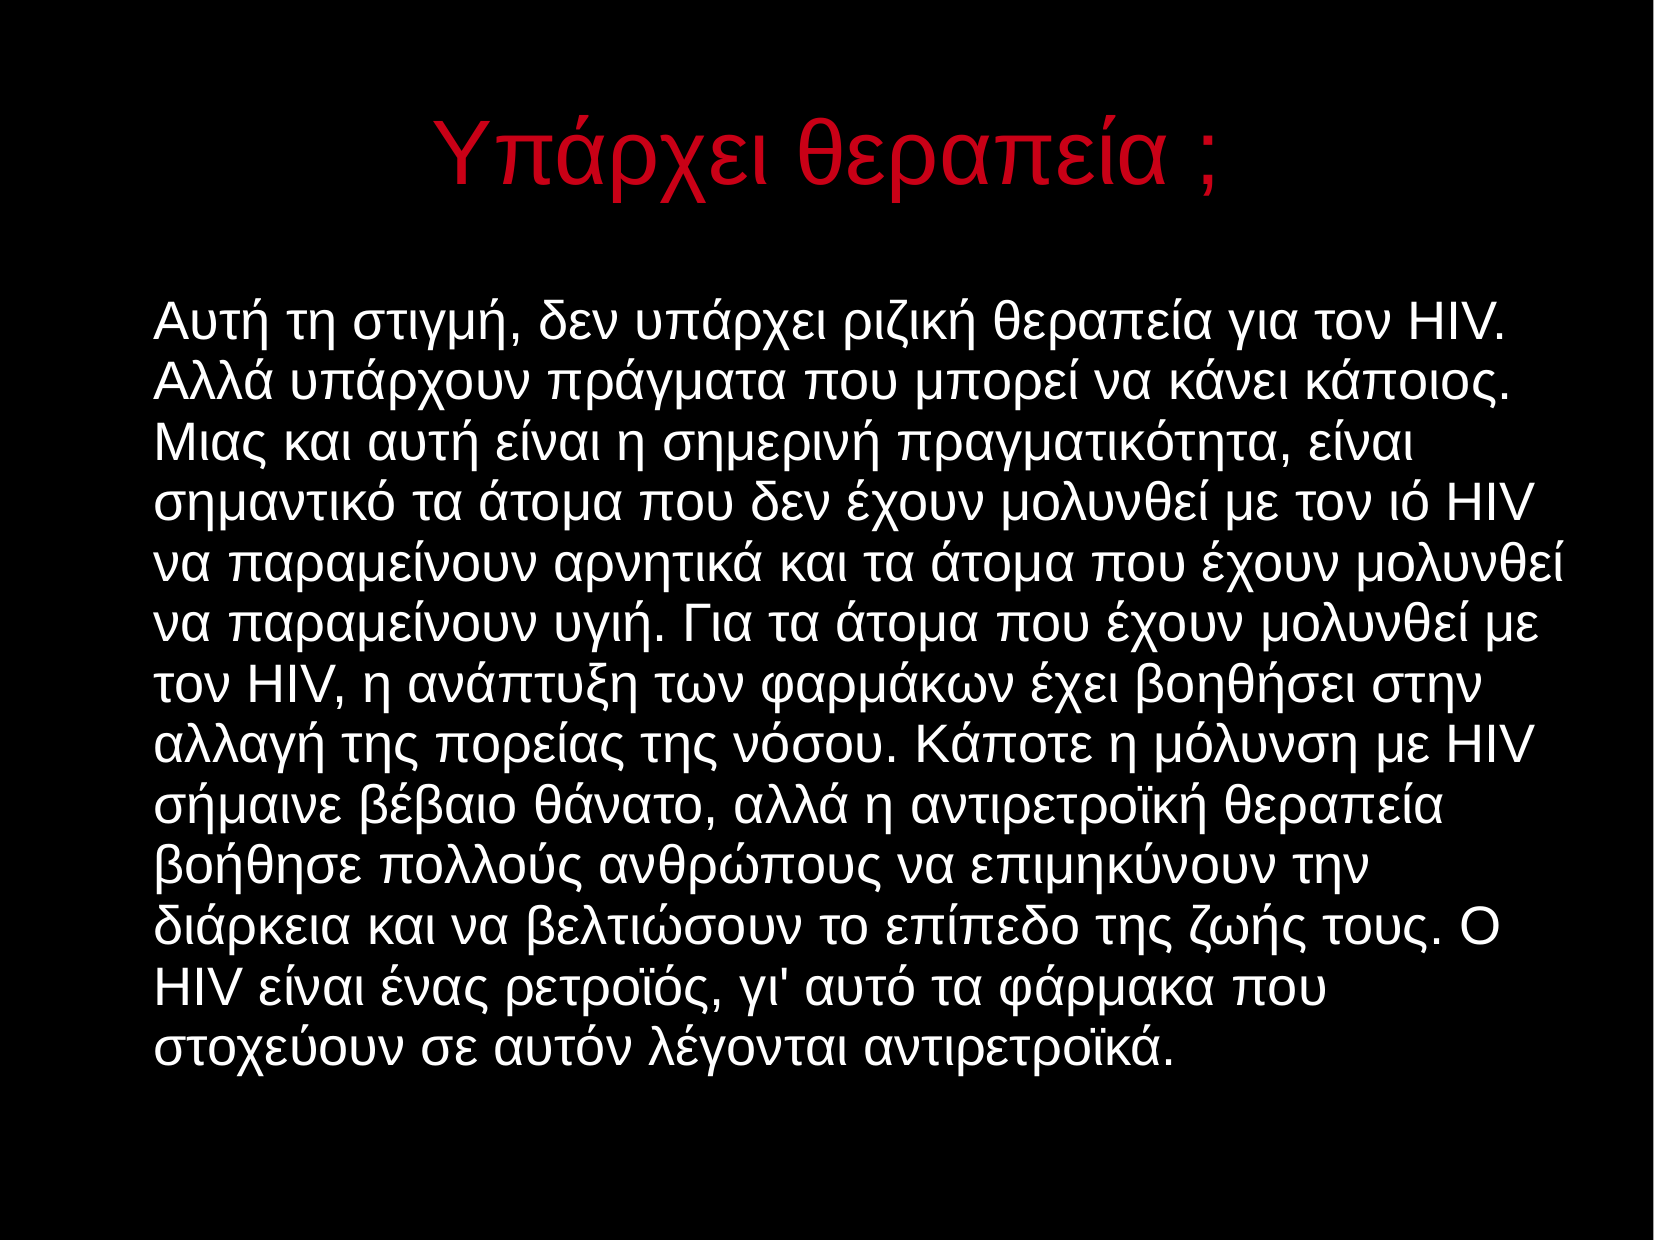

# Υπάρχει θεραπεία ;
Αυτή τη στιγμή, δεν υπάρχει ριζική θεραπεία για τον HIV. Αλλά υπάρχουν πράγματα που μπορεί να κάνει κάποιος. Μιας και αυτή είναι η σημερινή πραγματικότητα, είναι σημαντικό τα άτομα που δεν έχουν μολυνθεί με τον ιό HIV να παραμείνουν αρνητικά και τα άτομα που έχουν μολυνθεί να παραμείνουν υγιή. Για τα άτομα που έχουν μολυνθεί με τον HIV, η ανάπτυξη των φαρμάκων έχει βοηθήσει στην αλλαγή της πορείας της νόσου. Κάποτε η μόλυνση με HIV σήμαινε βέβαιο θάνατο, αλλά η αντιρετροϊκή θεραπεία βοήθησε πολλούς ανθρώπους να επιμηκύνουν την διάρκεια και να βελτιώσουν το επίπεδo της ζωής τους. Ο HIV είναι ένας ρετροϊός, γι' αυτό τα φάρμακα που στοχεύουν σε αυτόν λέγονται αντιρετροϊκά.